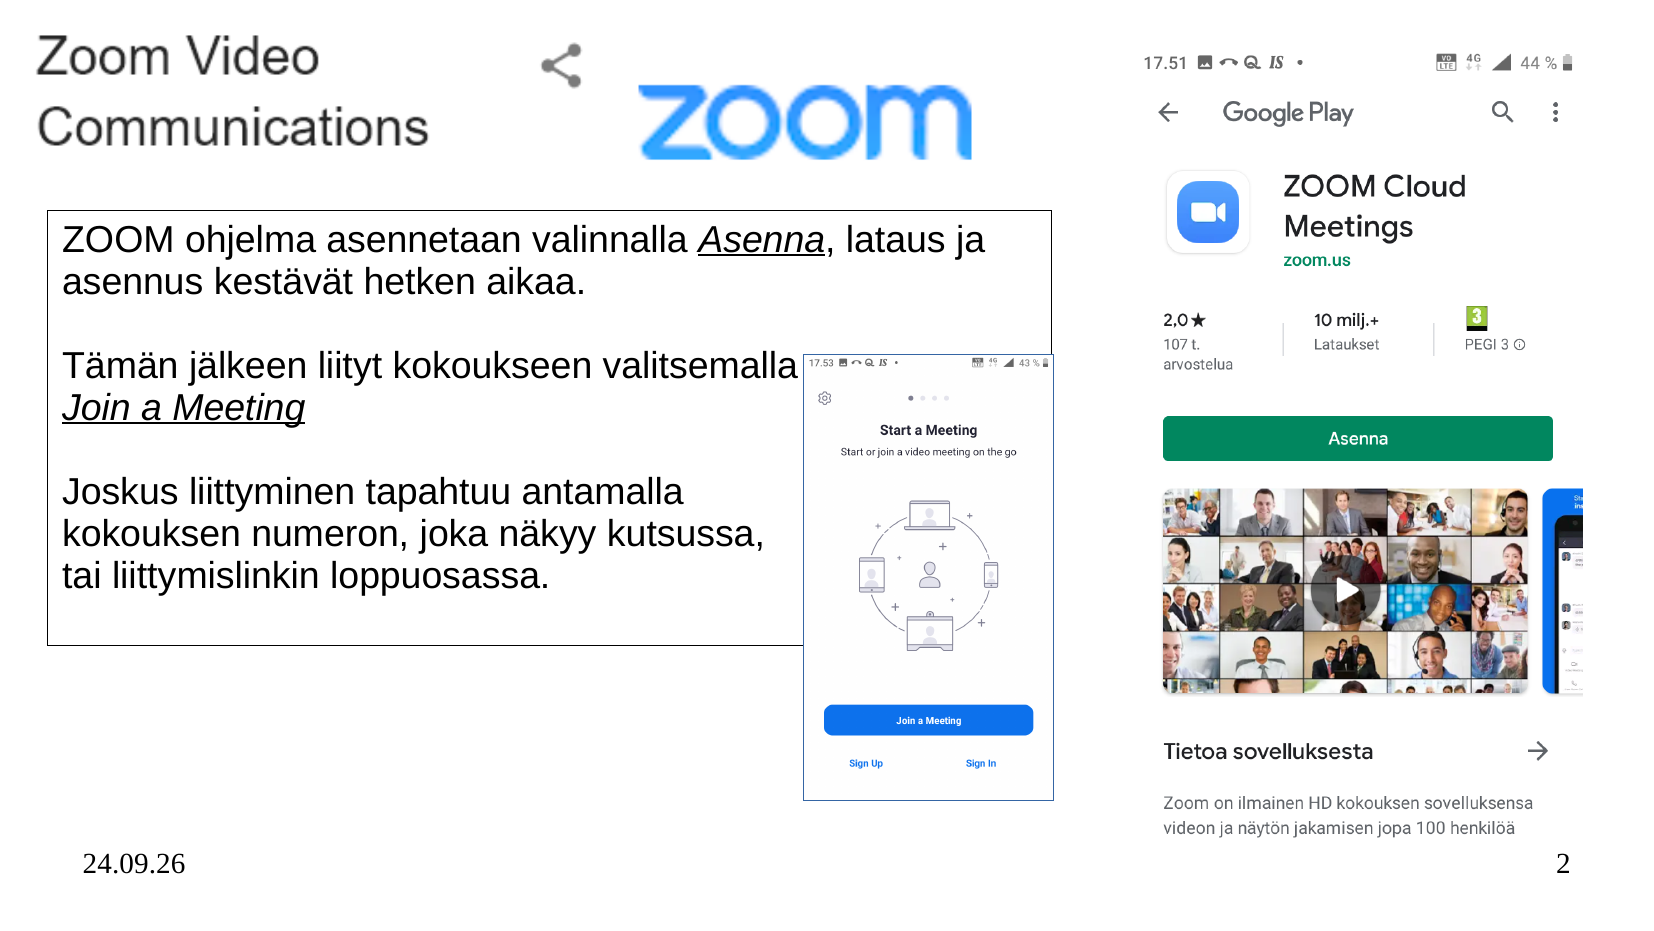

ZOOM ohjelma asennetaan valinnalla Asenna, lataus ja asennus kestävät hetken aikaa.
Tämän jälkeen liityt kokoukseen valitsemalla
Join a Meeting
Joskus liittyminen tapahtuu antamalla
kokouksen numeron, joka näkyy kutsussa,
tai liittymislinkin loppuosassa.
2